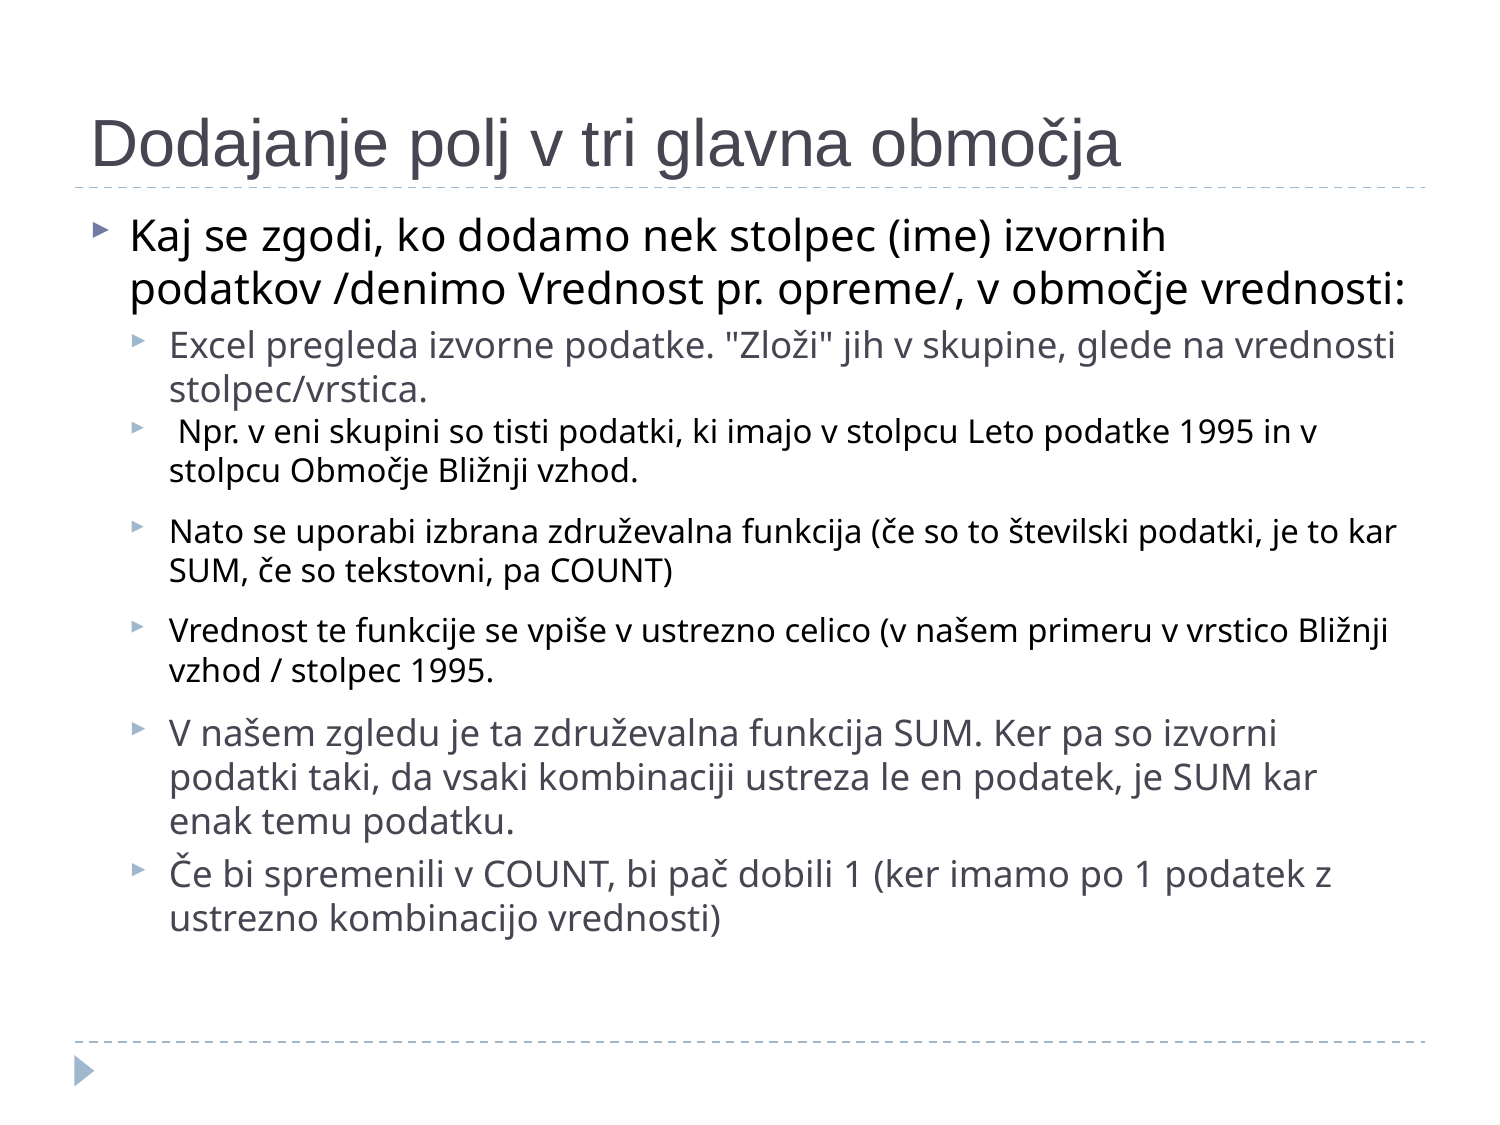

# Dodajanje polj v tri glavna območja
Kaj se zgodi, ko dodamo nek stolpec (ime) izvornih podatkov /denimo Vrednost pr. opreme/, v območje vrednosti:
Excel pregleda izvorne podatke. "Zloži" jih v skupine, glede na vrednosti stolpec/vrstica.
 Npr. v eni skupini so tisti podatki, ki imajo v stolpcu Leto podatke 1995 in v stolpcu Območje Bližnji vzhod.
Nato se uporabi izbrana združevalna funkcija (če so to številski podatki, je to kar SUM, če so tekstovni, pa COUNT)
Vrednost te funkcije se vpiše v ustrezno celico (v našem primeru v vrstico Bližnji vzhod / stolpec 1995.
V našem zgledu je ta združevalna funkcija SUM. Ker pa so izvorni podatki taki, da vsaki kombinaciji ustreza le en podatek, je SUM kar enak temu podatku.
Če bi spremenili v COUNT, bi pač dobili 1 (ker imamo po 1 podatek z ustrezno kombinacijo vrednosti)